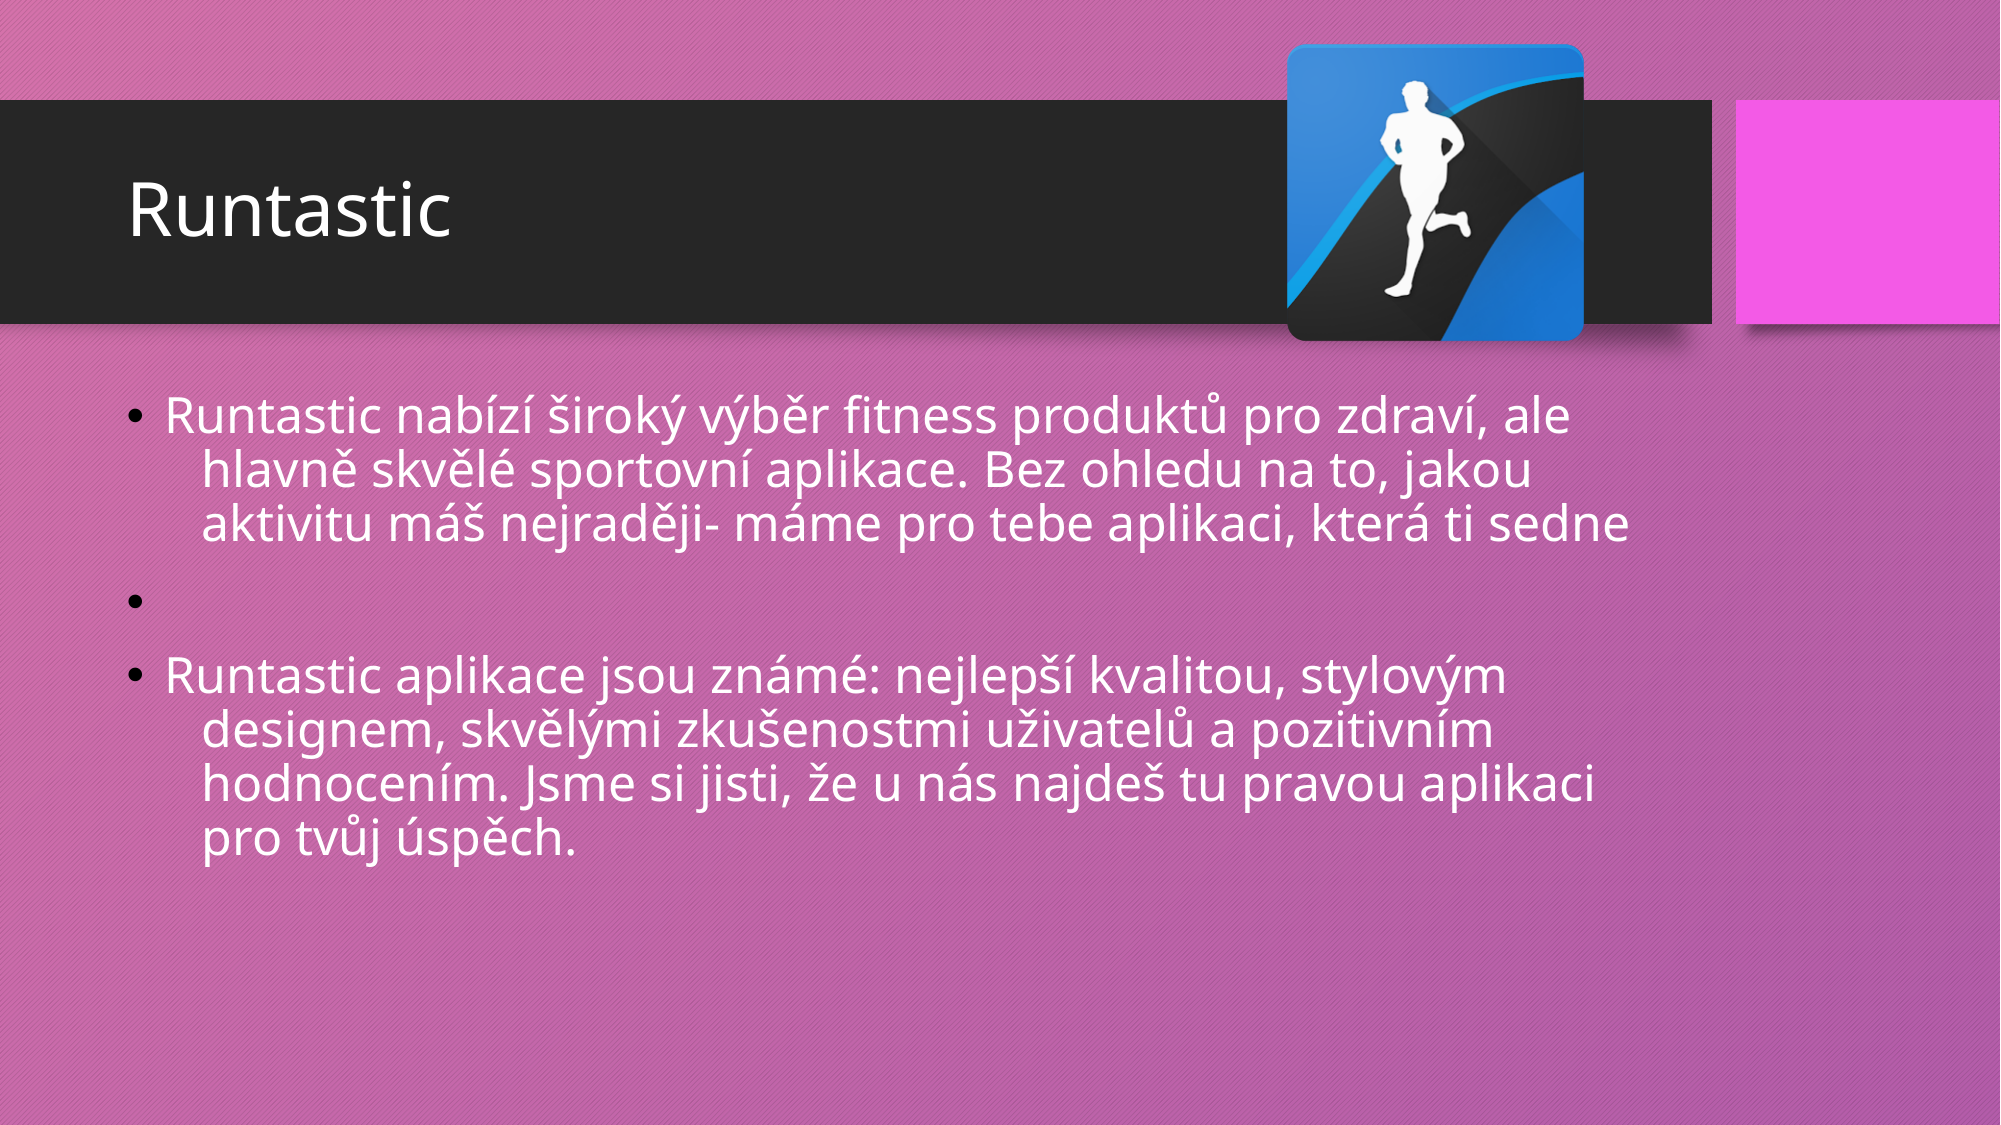

# Runtastic
Runtastic nabízí široký výběr fitness produktů pro zdraví, ale hlavně skvělé sportovní aplikace. Bez ohledu na to, jakou aktivitu máš nejraději- máme pro tebe aplikaci, která ti sedne
Runtastic aplikace jsou známé: nejlepší kvalitou, stylovým designem, skvělými zkušenostmi uživatelů a pozitivním hodnocením. Jsme si jisti, že u nás najdeš tu pravou aplikaci pro tvůj úspěch.